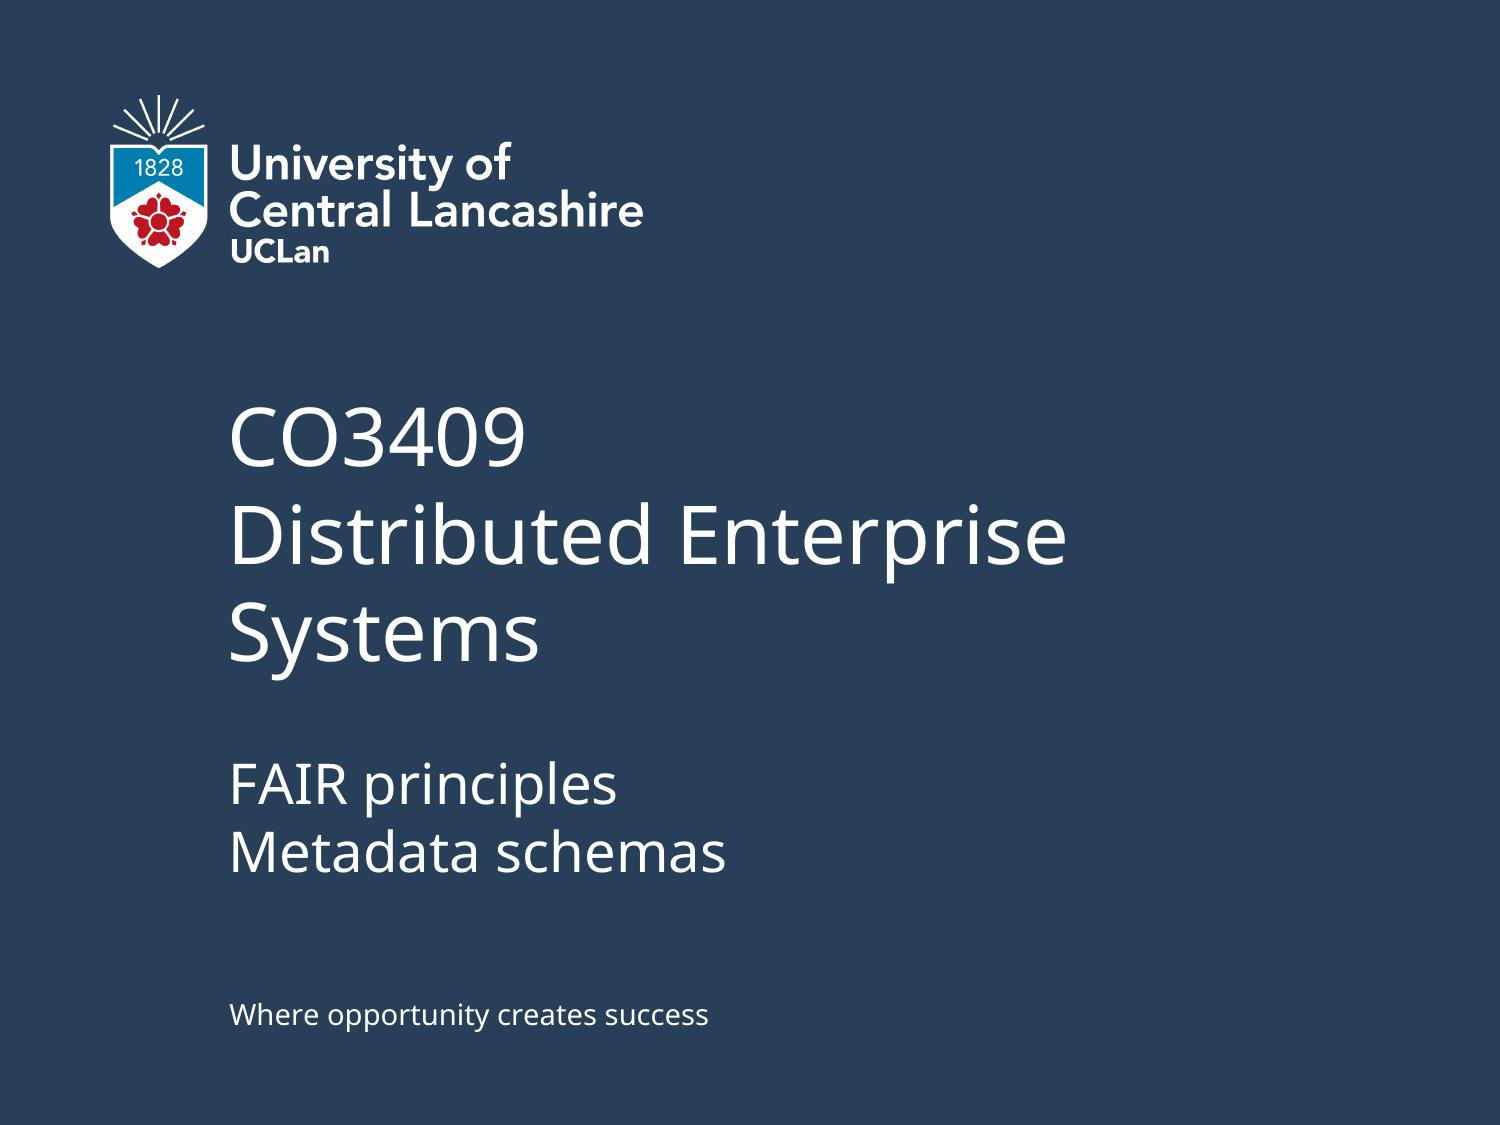

CO3409
Distributed Enterprise Systems
FAIR principles
Metadata schemas